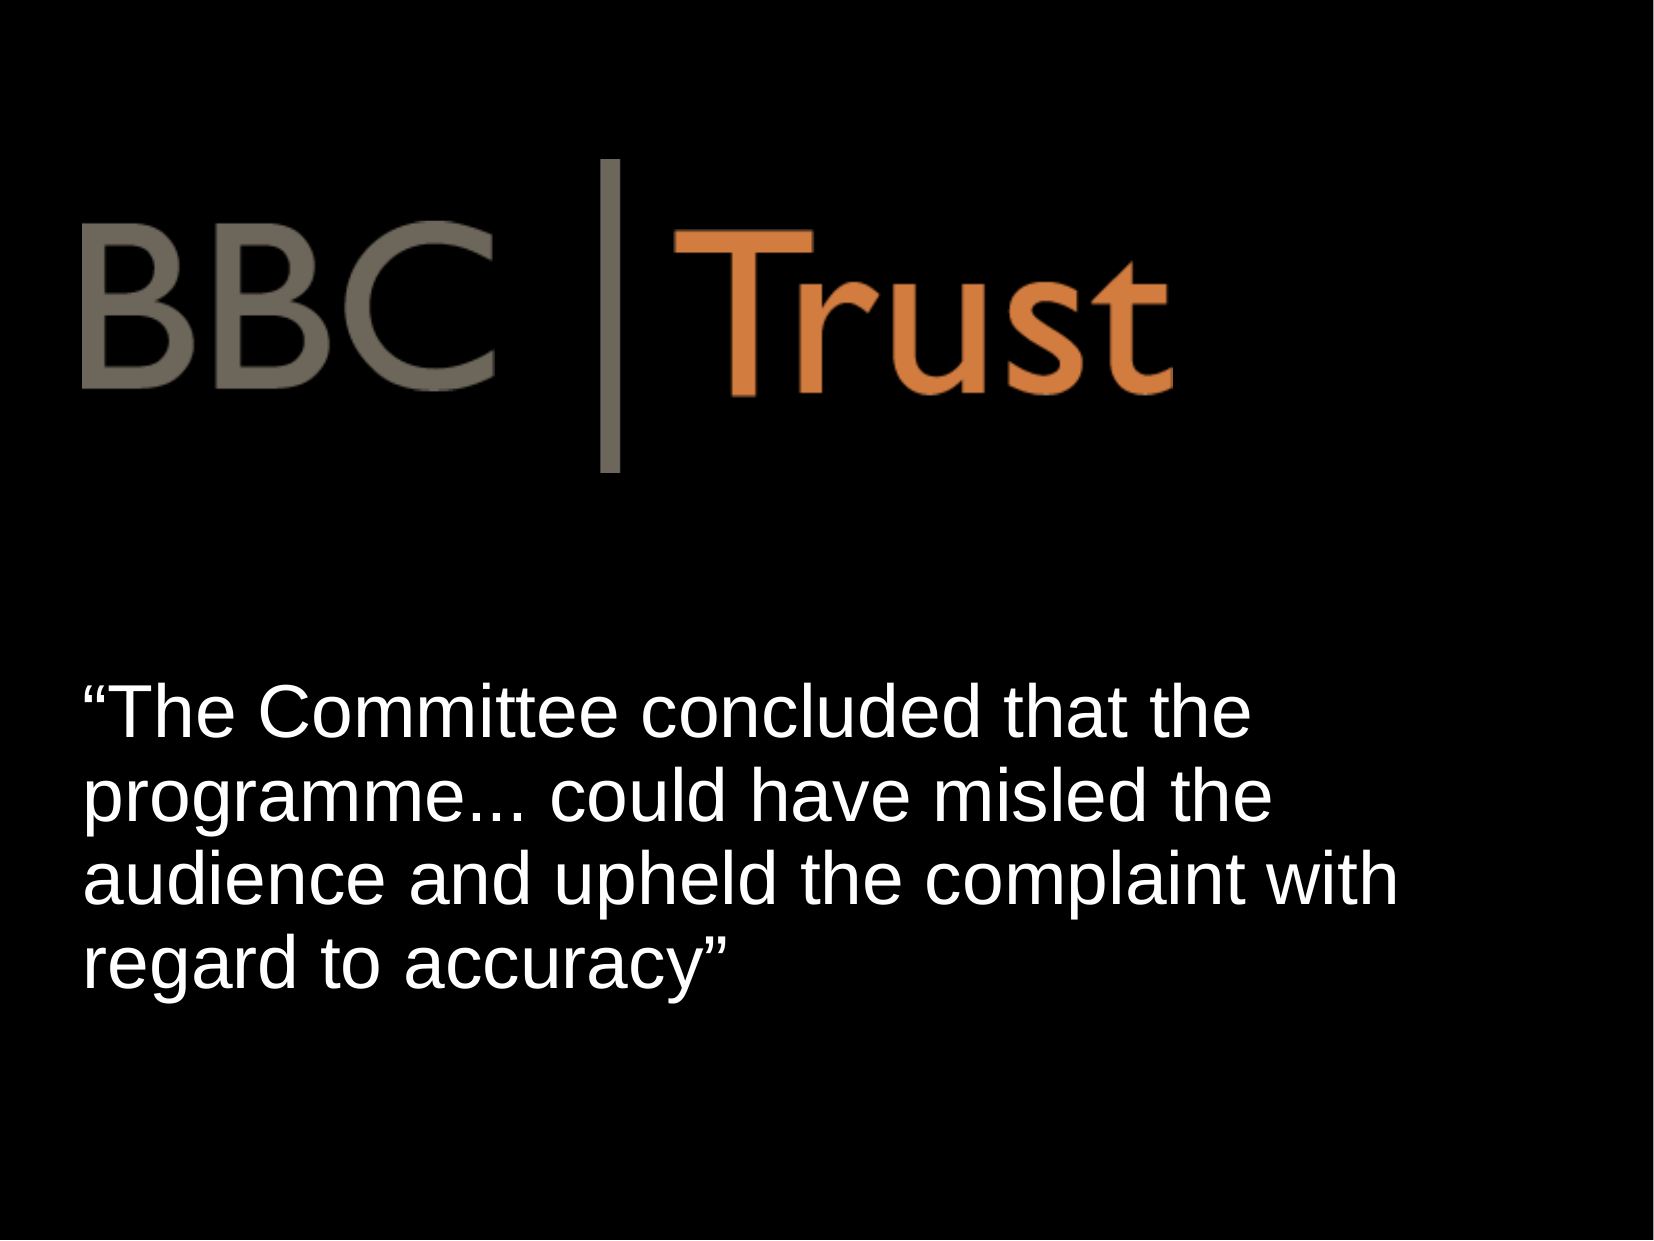

# “The Committee concluded that the programme... could have misled the audience and upheld the complaint with regard to accuracy”